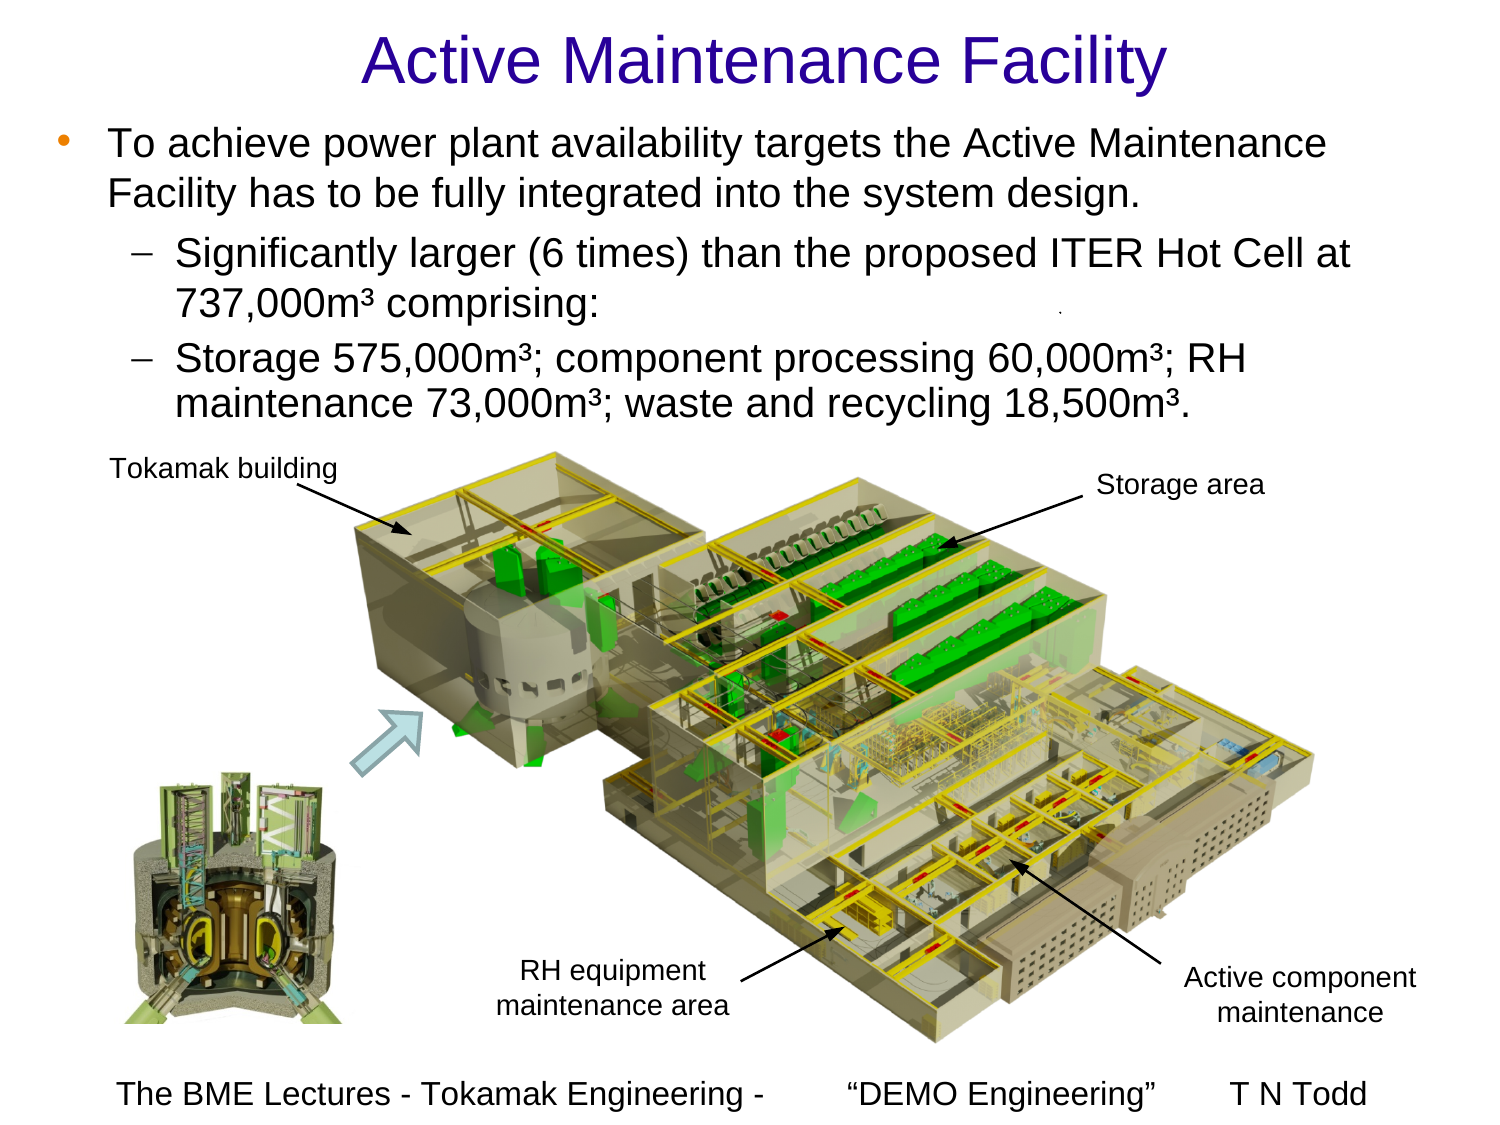

Active Maintenance Facility
To achieve power plant availability targets the Active Maintenance Facility has to be fully integrated into the system design.
Significantly larger (6 times) than the proposed ITER Hot Cell at 737,000m³ comprising:
Storage 575,000m³; component processing 60,000m³; RH maintenance 73,000m³; waste and recycling 18,500m³.
Tokamak building
Storage area
RH equipment maintenance area
Active component maintenance